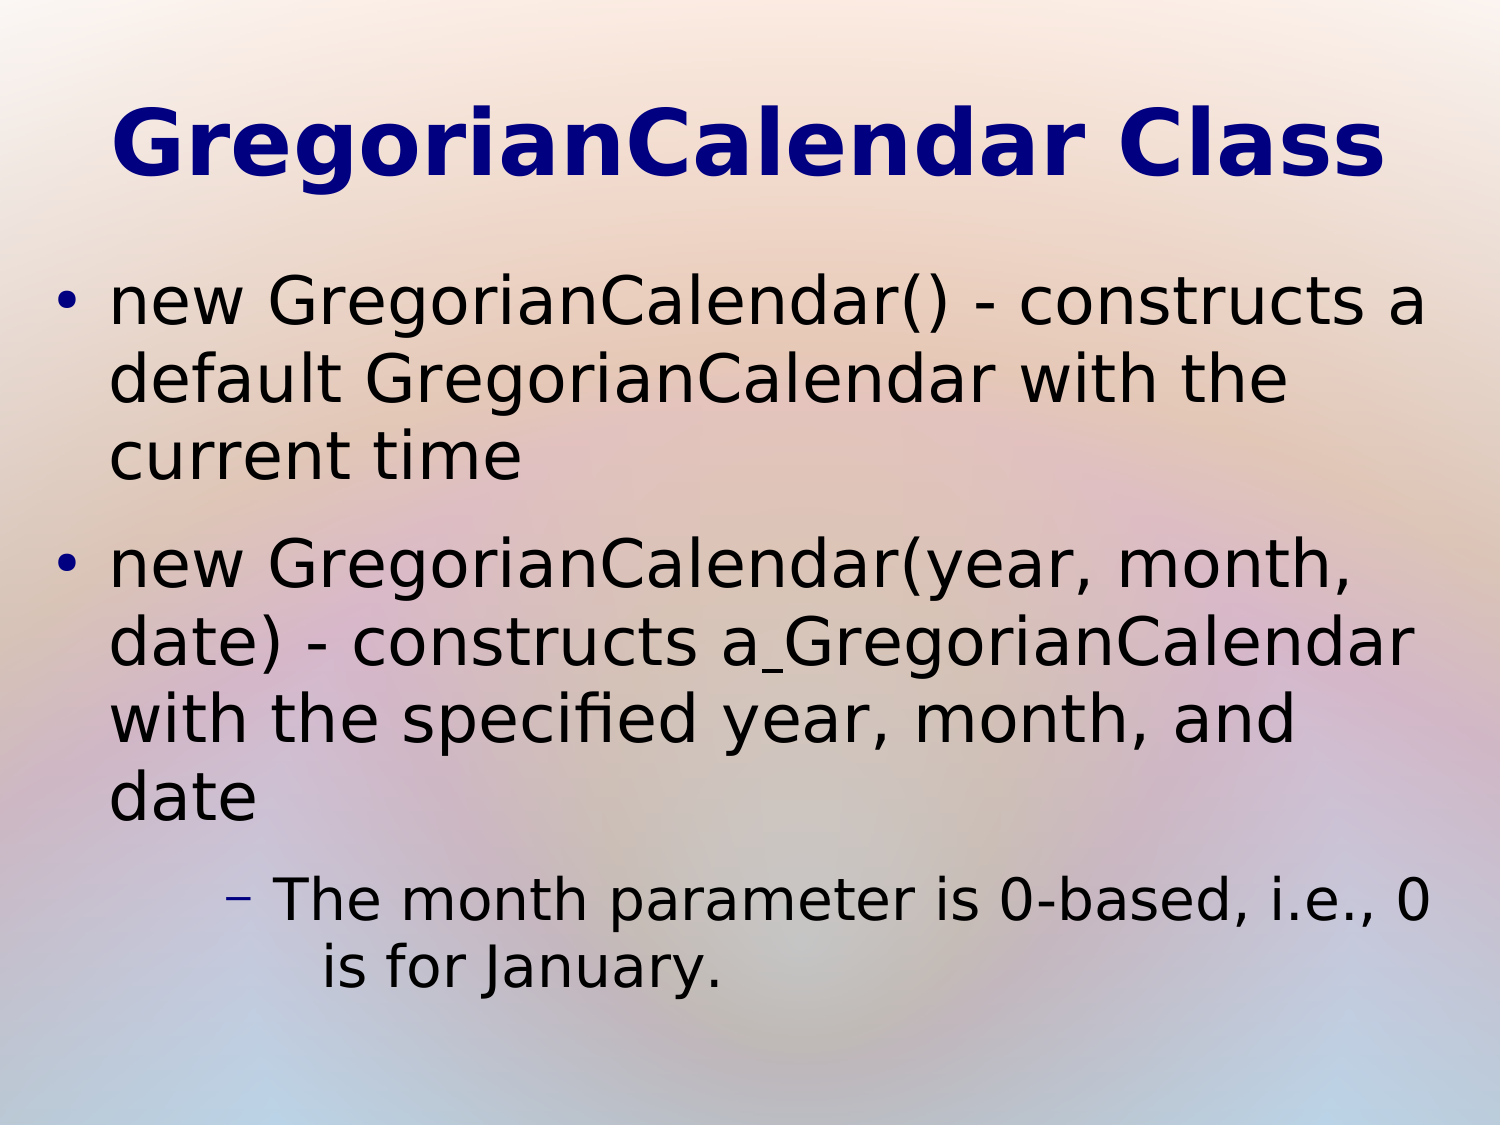

# GregorianCalendar Class
new GregorianCalendar() - constructs a default GregorianCalendar with the current time
new GregorianCalendar(year, month, date) - constructs a GregorianCalendar with the specified year, month, and date
The month parameter is 0-based, i.e., 0 is for January.
Liang, Introduction to Java Programming, Seventh Edition, (c) 2009 Pearson Education, Inc. All rights reserved. 0136012671
10